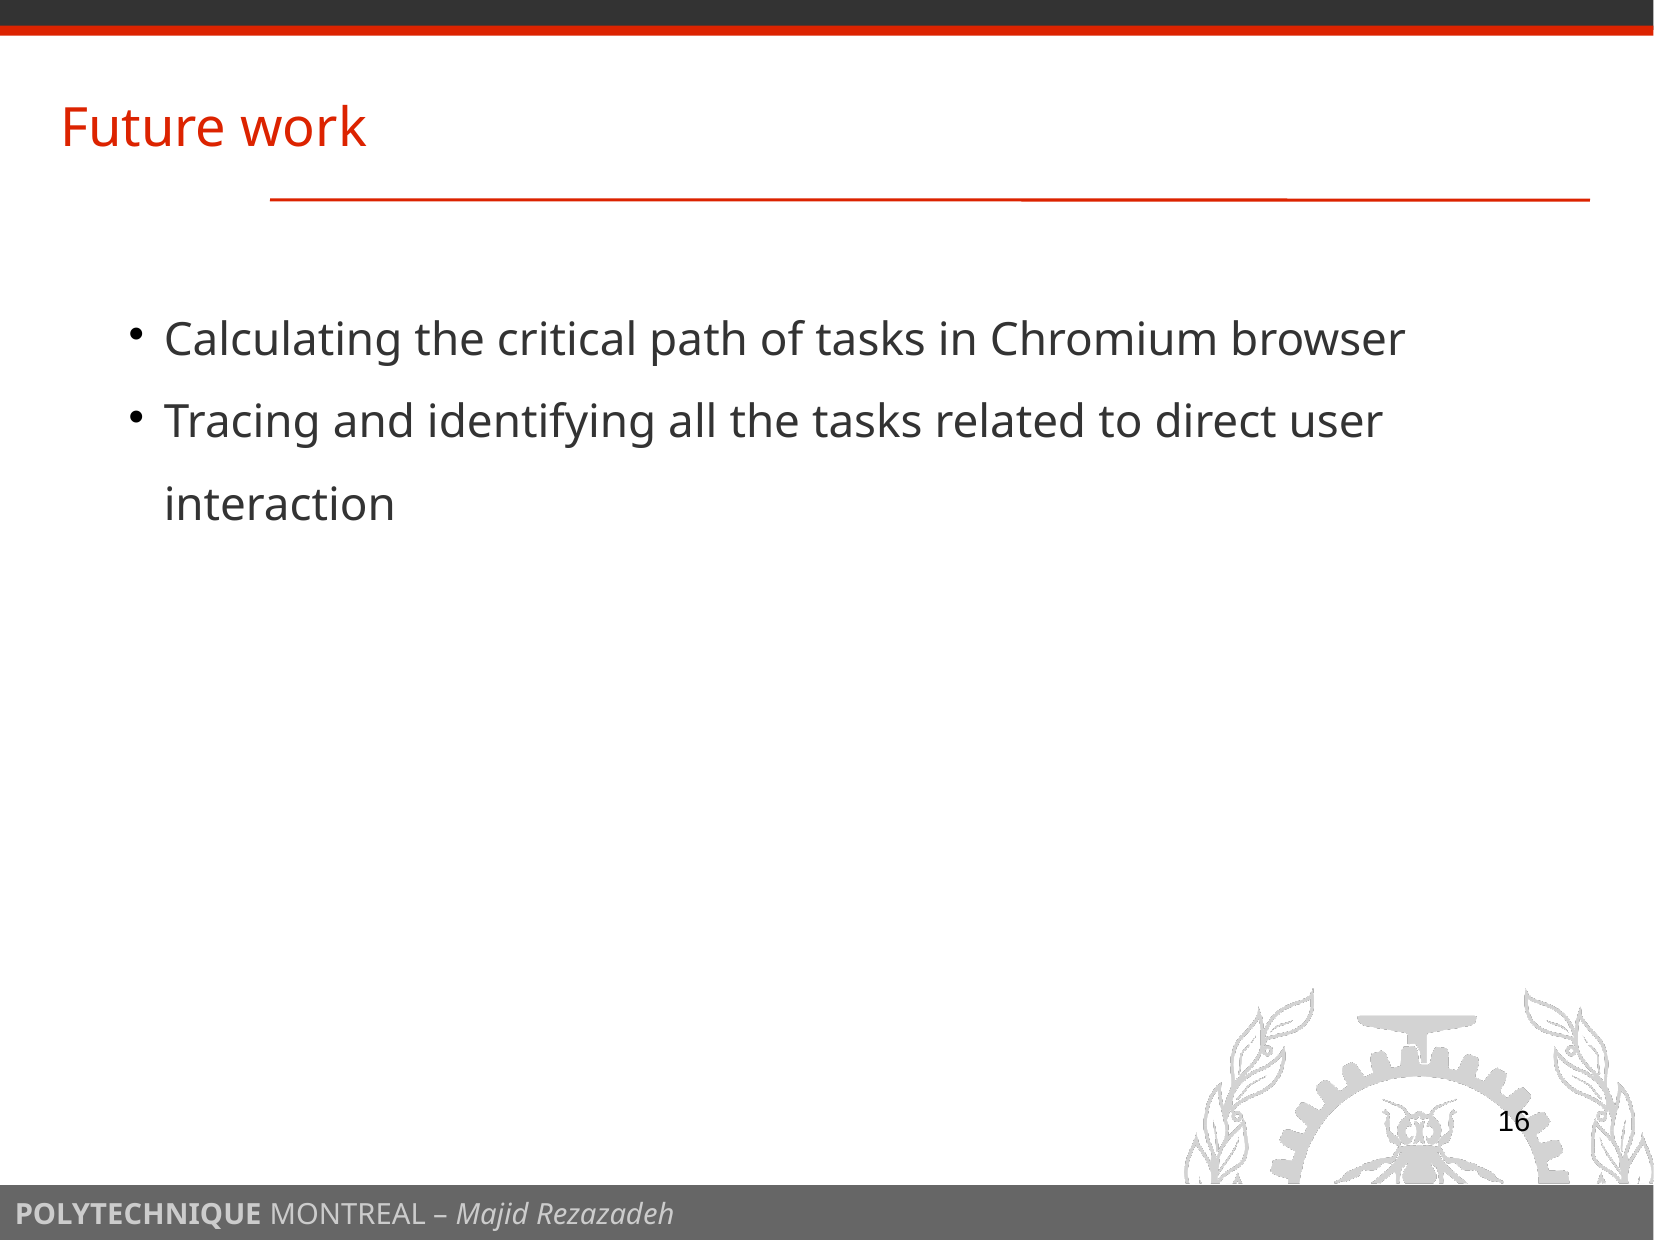

Future work
Calculating the critical path of tasks in Chromium browser
Tracing and identifying all the tasks related to direct user interaction
16
POLYTECHNIQUE MONTREAL – Majid Rezazadeh